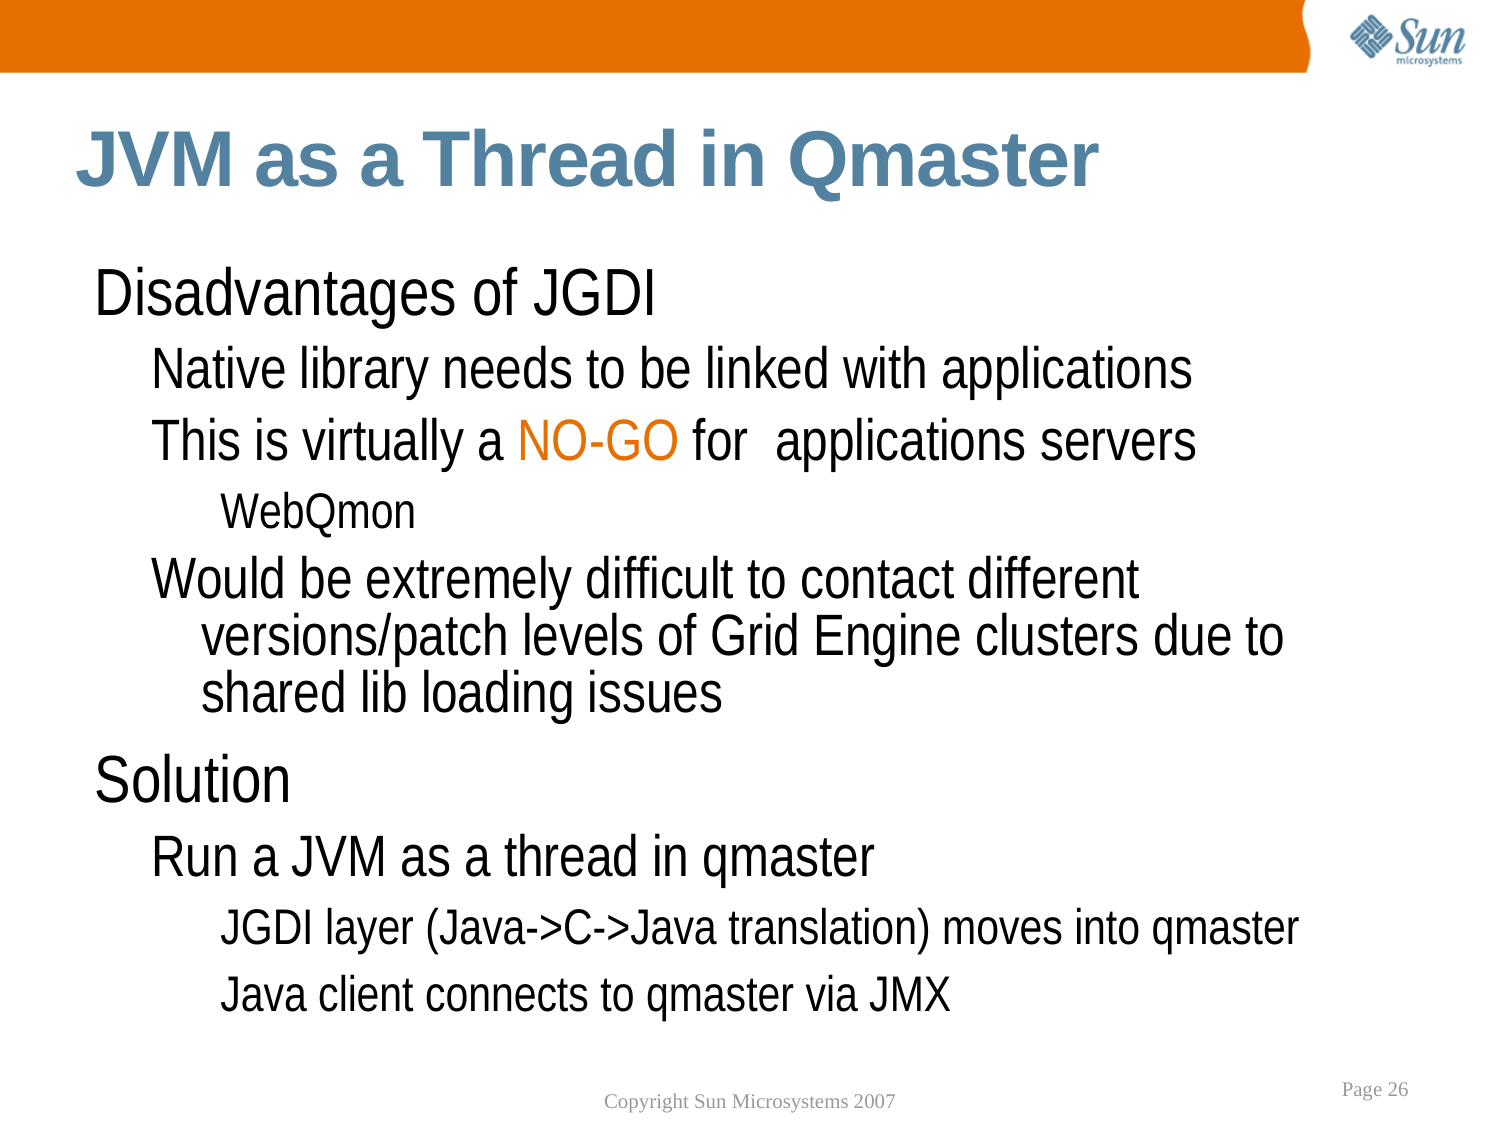

# JVM as a Thread in Qmaster
Disadvantages of JGDI
Native library needs to be linked with applications
This is virtually a NO-GO for applications servers
WebQmon
Would be extremely difficult to contact different versions/patch levels of Grid Engine clusters due to shared lib loading issues
Solution
Run a JVM as a thread in qmaster
JGDI layer (Java->C->Java translation) moves into qmaster
Java client connects to qmaster via JMX